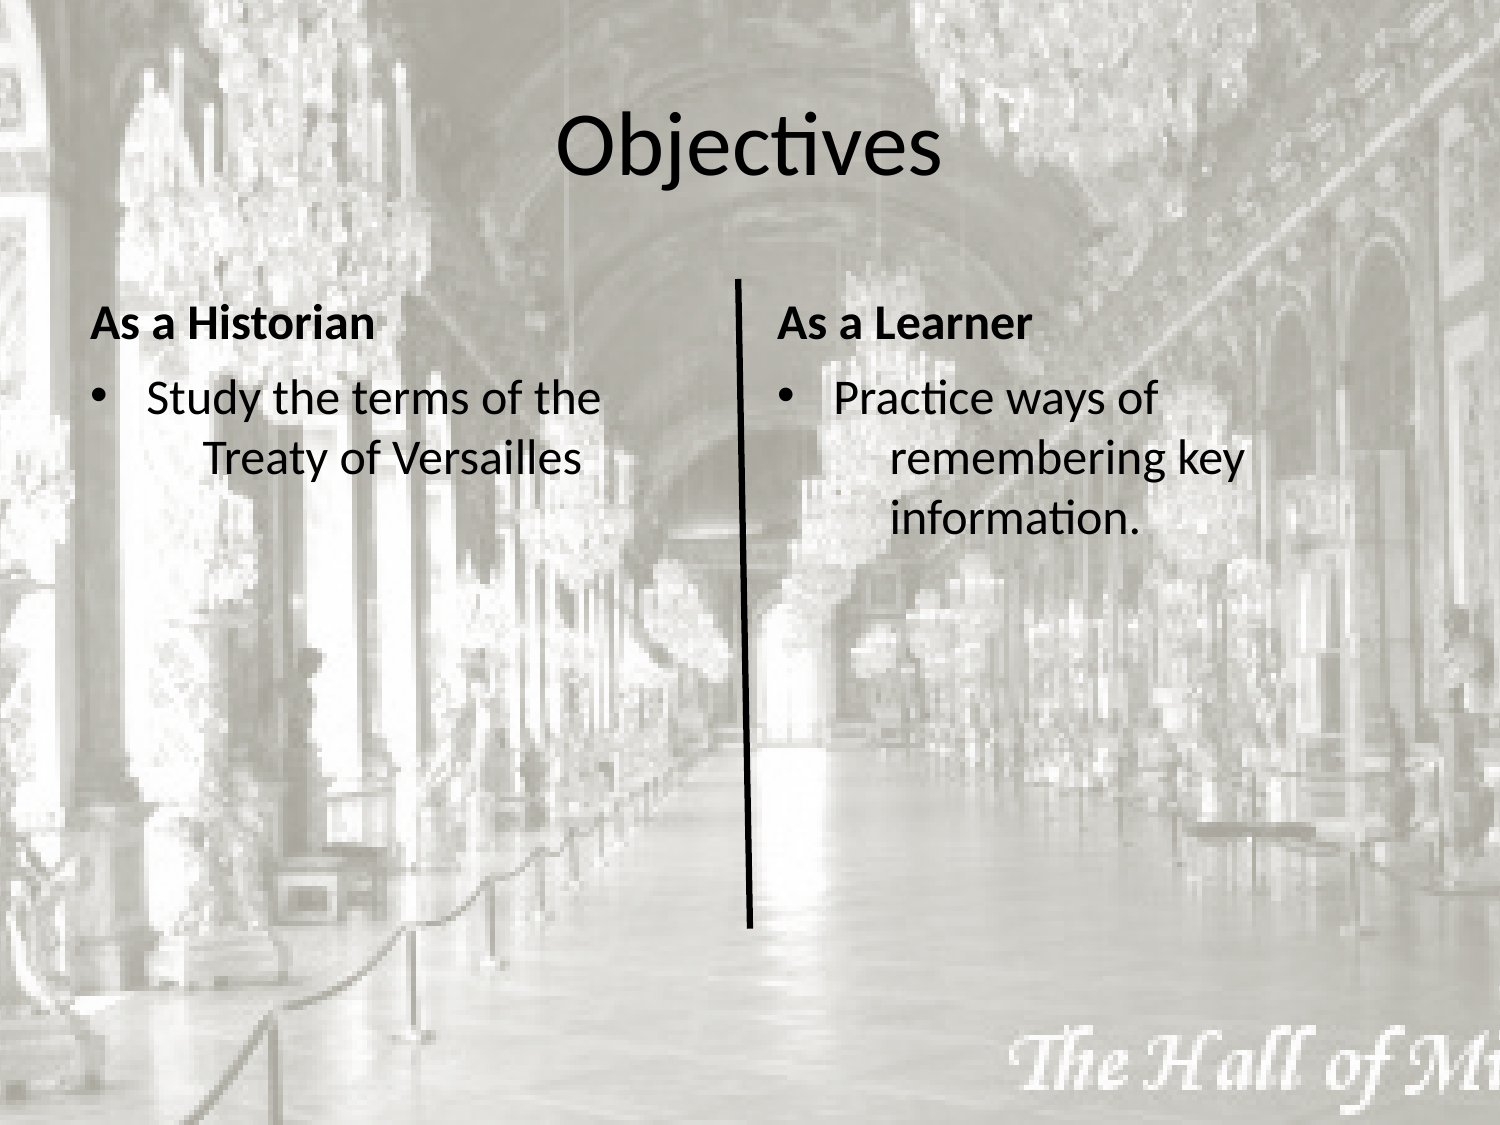

# Objectives
As a Historian
As a Learner
Study the terms of the Treaty of Versailles
Practice ways of remembering key information.